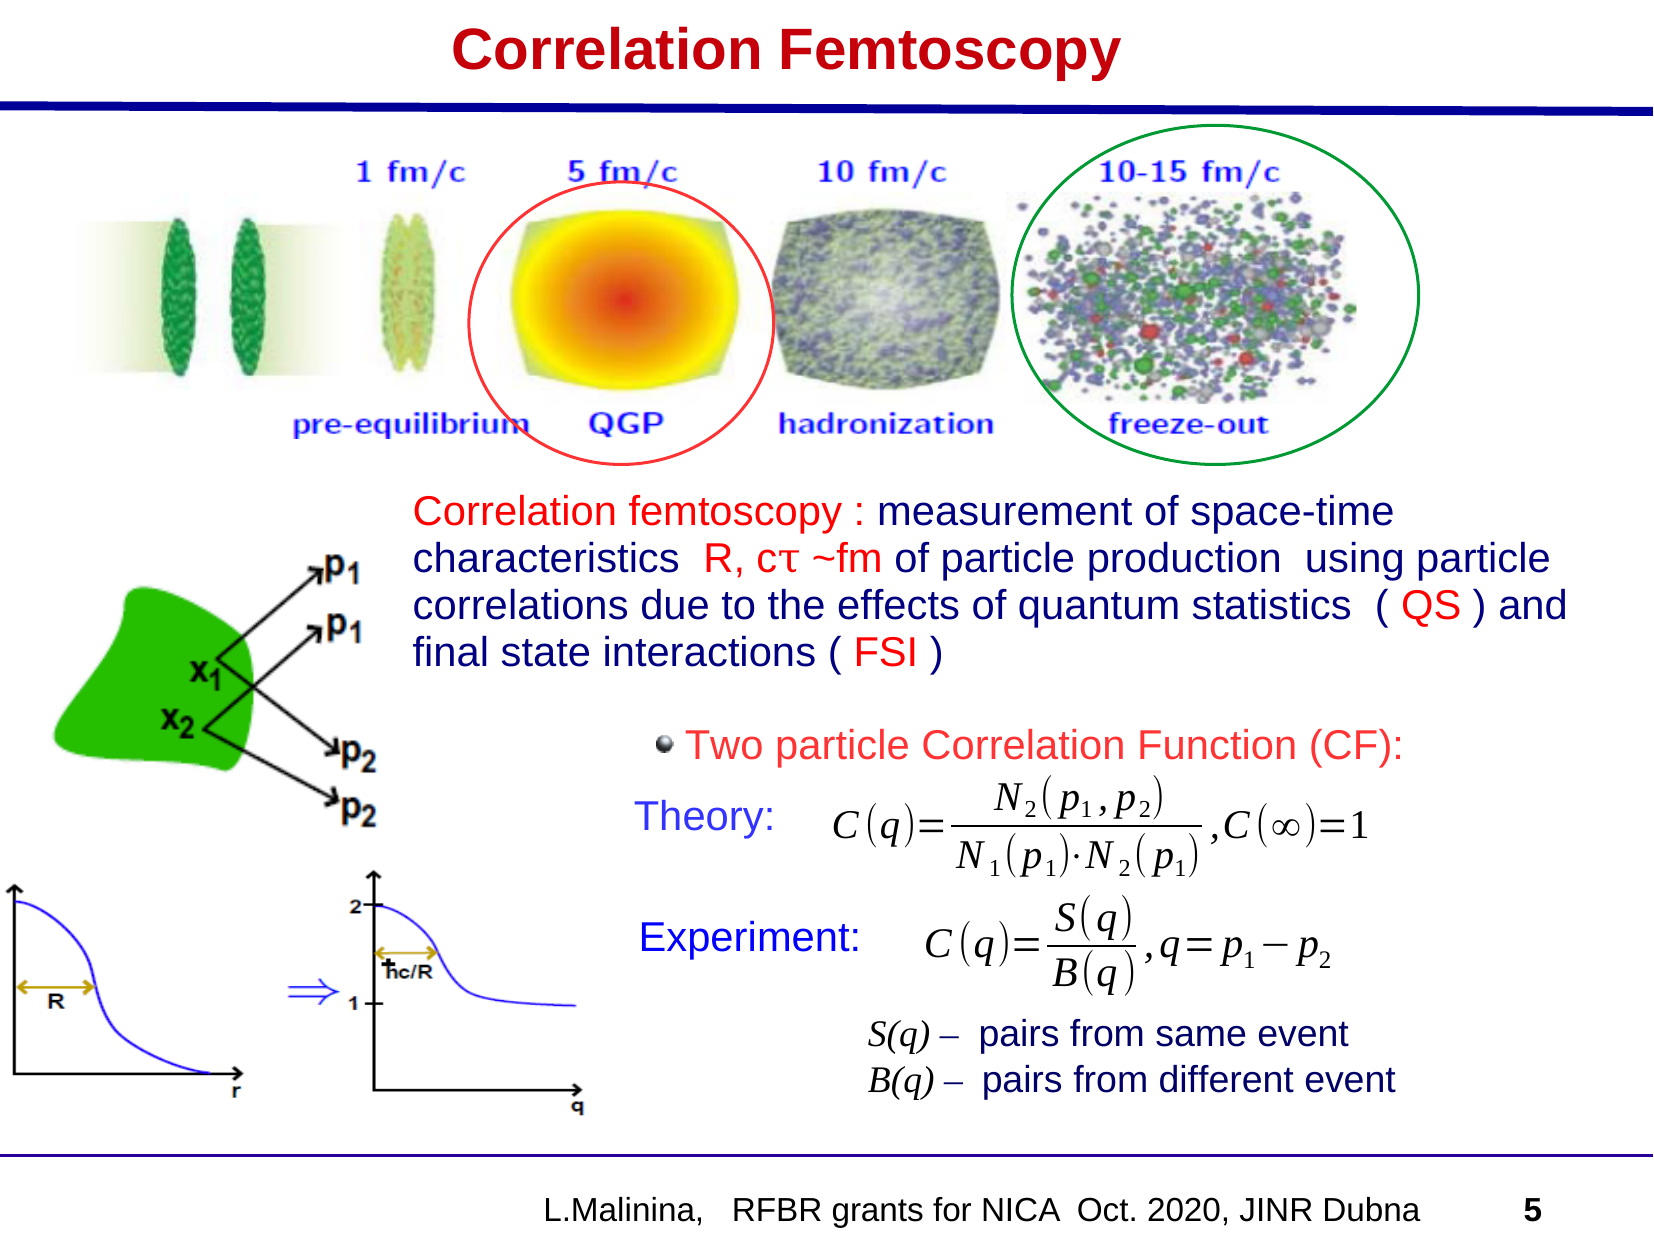

# Correlation Femtoscopy
Correlation femtoscopy : measurement of space-time characteristics R, cτ ~fm of particle production using particle correlations due to the effects of quantum statistics ( QS ) and final state interactions ( FSI )
 Two particle Correlation Function (CF):
Theory:
 S(q) – pairs from same event
 B(q) – pairs from different event
Experiment:
 L.Malinina, RFBR grants for NICA Oct. 2020, JINR Dubna